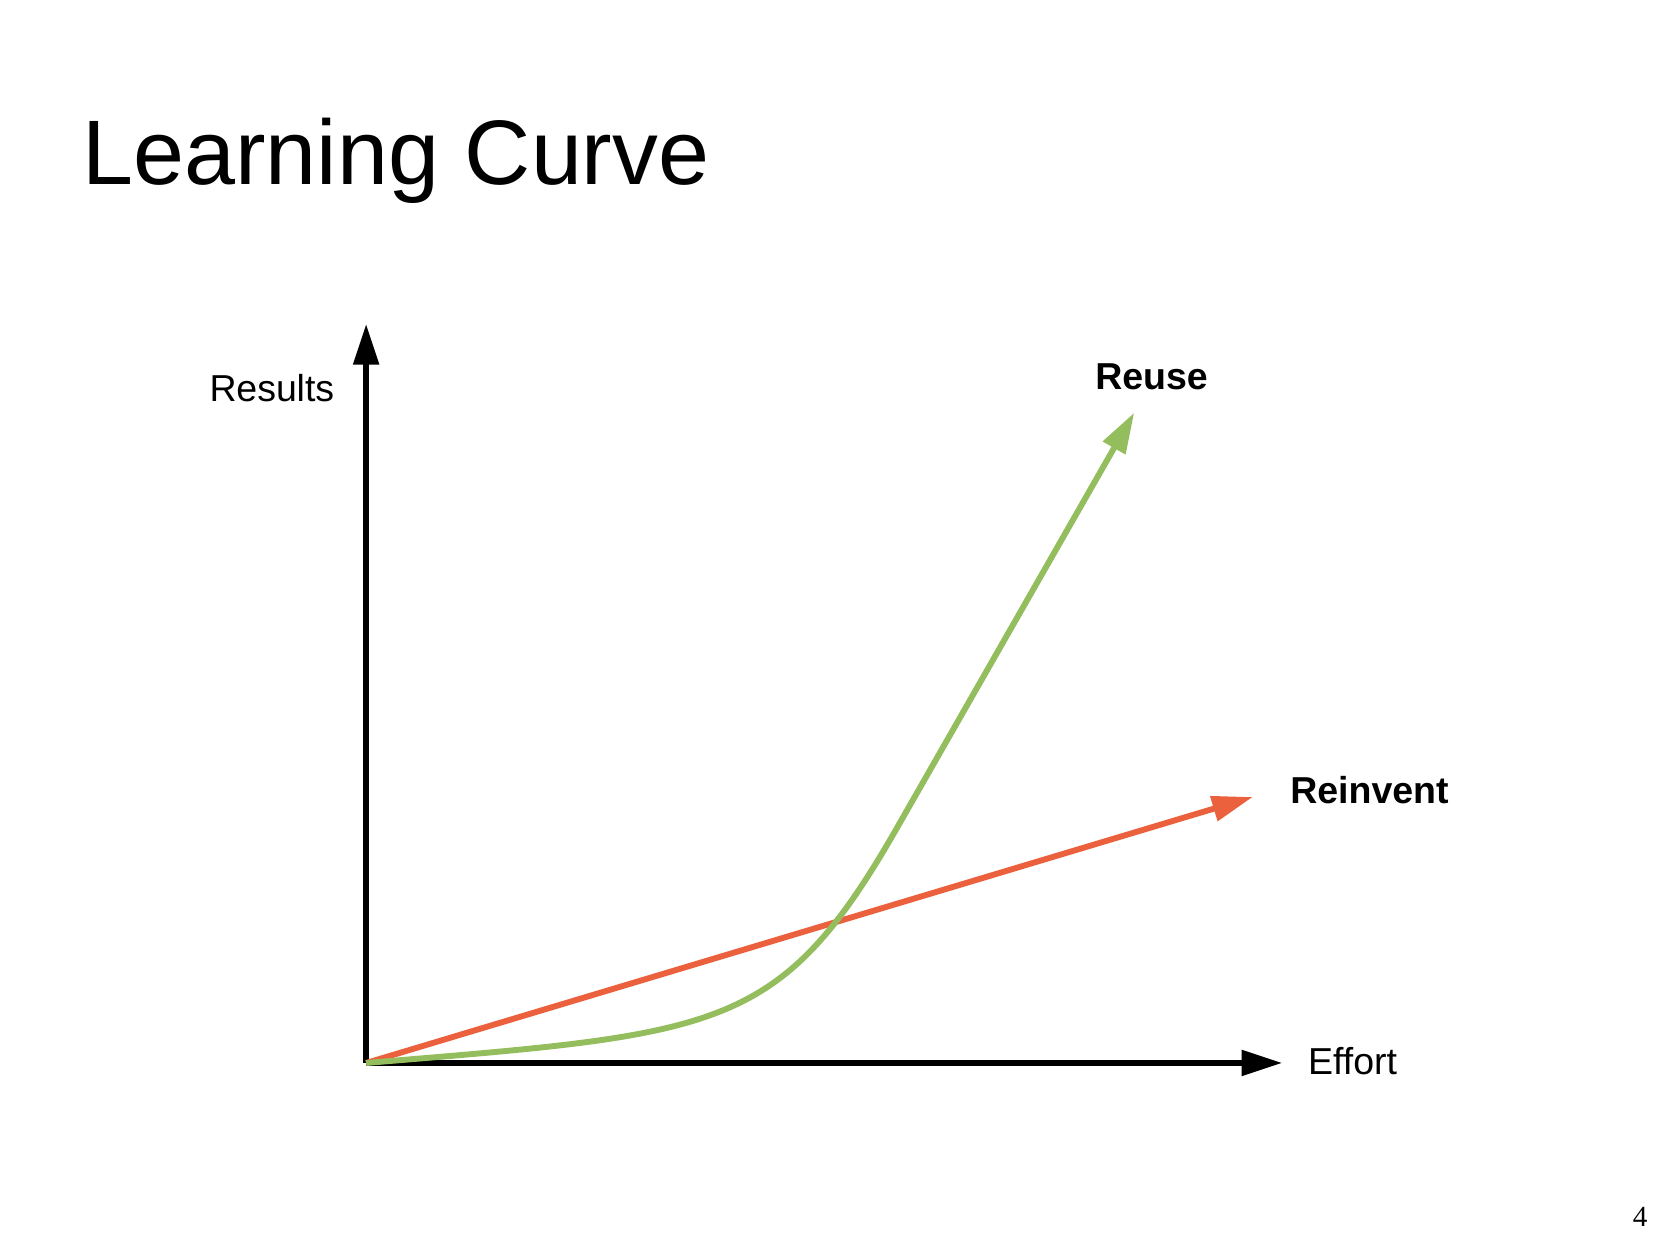

# Learning Curve
Reuse
Results
Reinvent
Effort
4